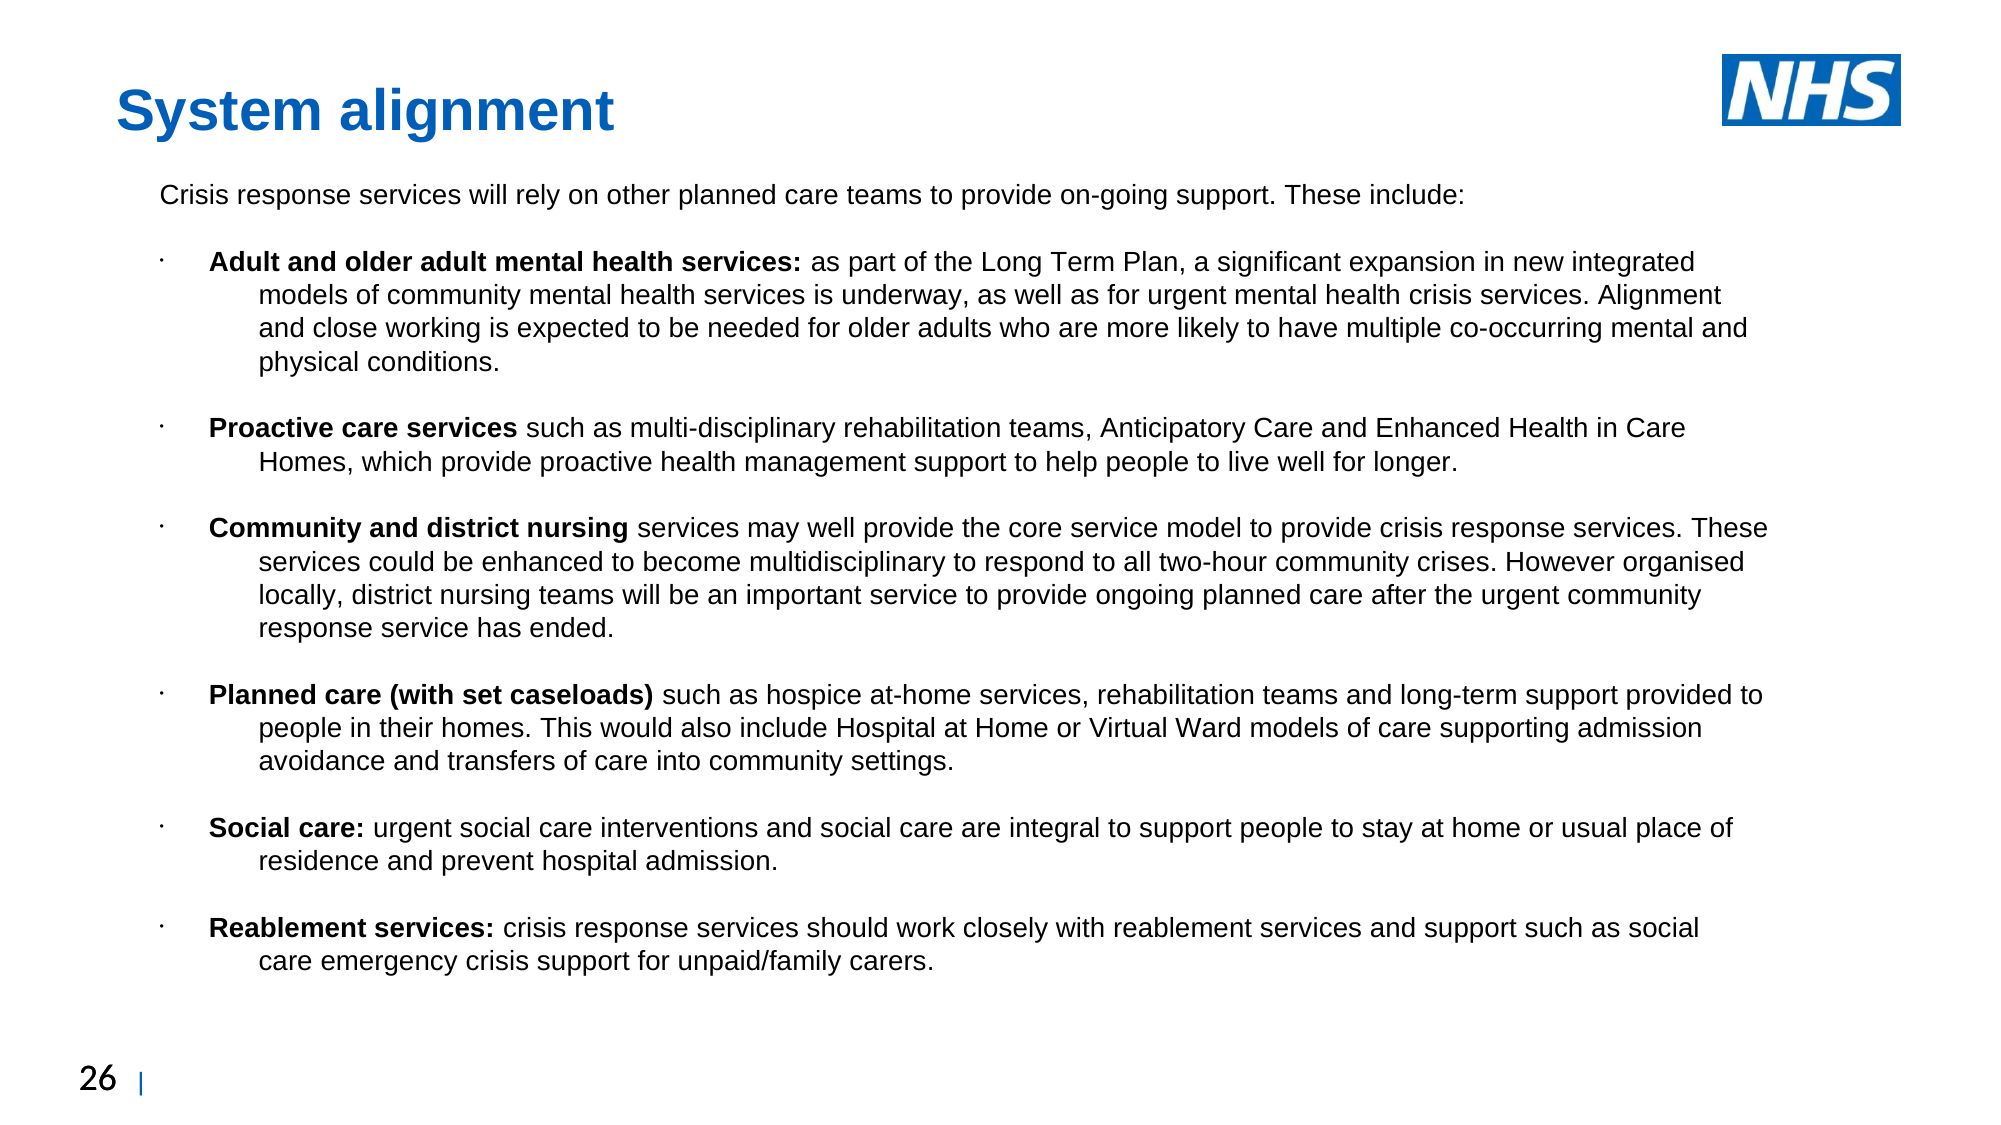

System alignment
# Crisis response services will rely on other planned care teams to provide on-going support. These include:
Adult and older adult mental health services: as part of the Long Term Plan, a significant expansion in new integrated models of community mental health services is underway, as well as for urgent mental health crisis services. Alignment and close working is expected to be needed for older adults who are more likely to have multiple co-occurring mental and physical conditions.
Proactive care services such as multi-disciplinary rehabilitation teams, Anticipatory Care and Enhanced Health in Care Homes, which provide proactive health management support to help people to live well for longer.
Community and district nursing services may well provide the core service model to provide crisis response services. These services could be enhanced to become multidisciplinary to respond to all two-hour community crises. However organised locally, district nursing teams will be an important service to provide ongoing planned care after the urgent community response service has ended.
Planned care (with set caseloads) such as hospice at-home services, rehabilitation teams and long-term support provided to people in their homes. This would also include Hospital at Home or Virtual Ward models of care supporting admission avoidance and transfers of care into community settings.
Social care: urgent social care interventions and social care are integral to support people to stay at home or usual place of residence and prevent hospital admission.
Reablement services: crisis response services should work closely with reablement services and support such as social care emergency crisis support for unpaid/family carers.